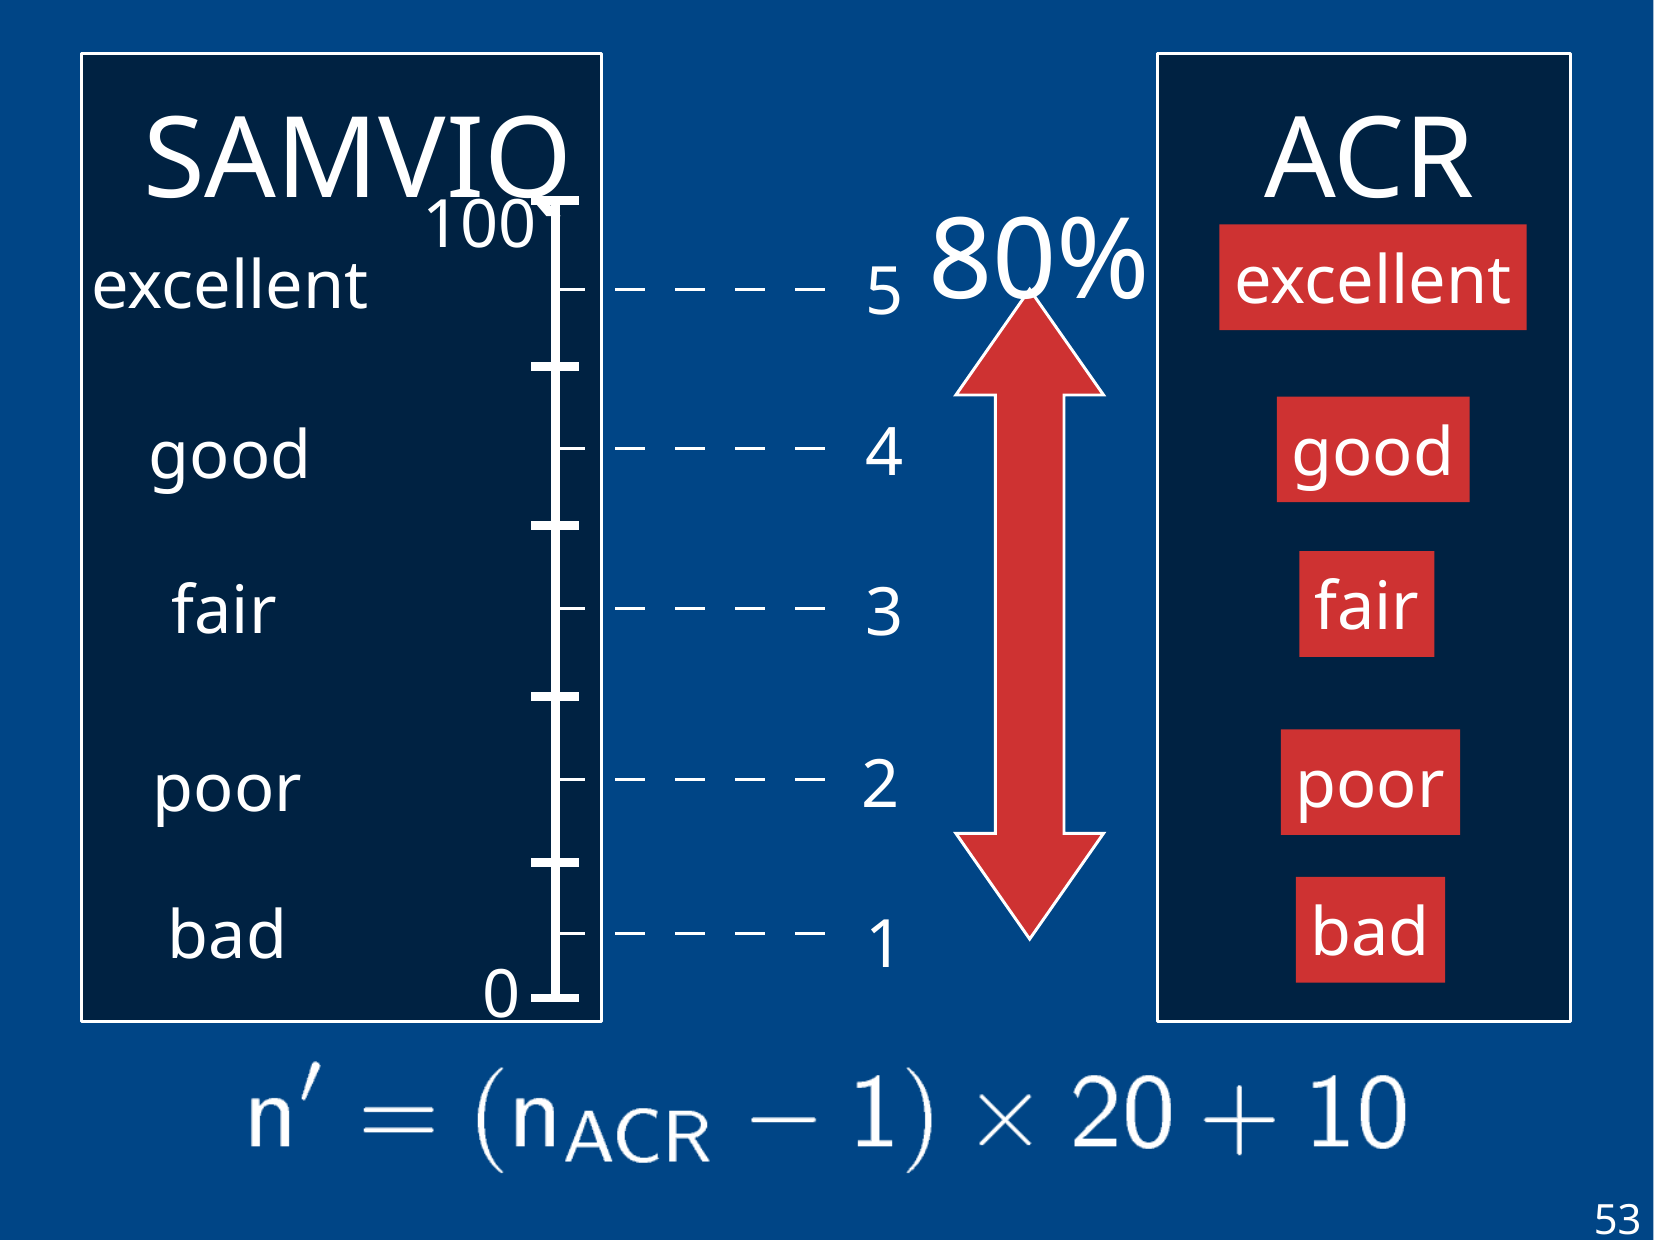

SAMVIQ
ACR
100
80%
excellent
excellent
5
4
3
2
1
good
good
fair
fair
poor
poor
bad
bad
0
53